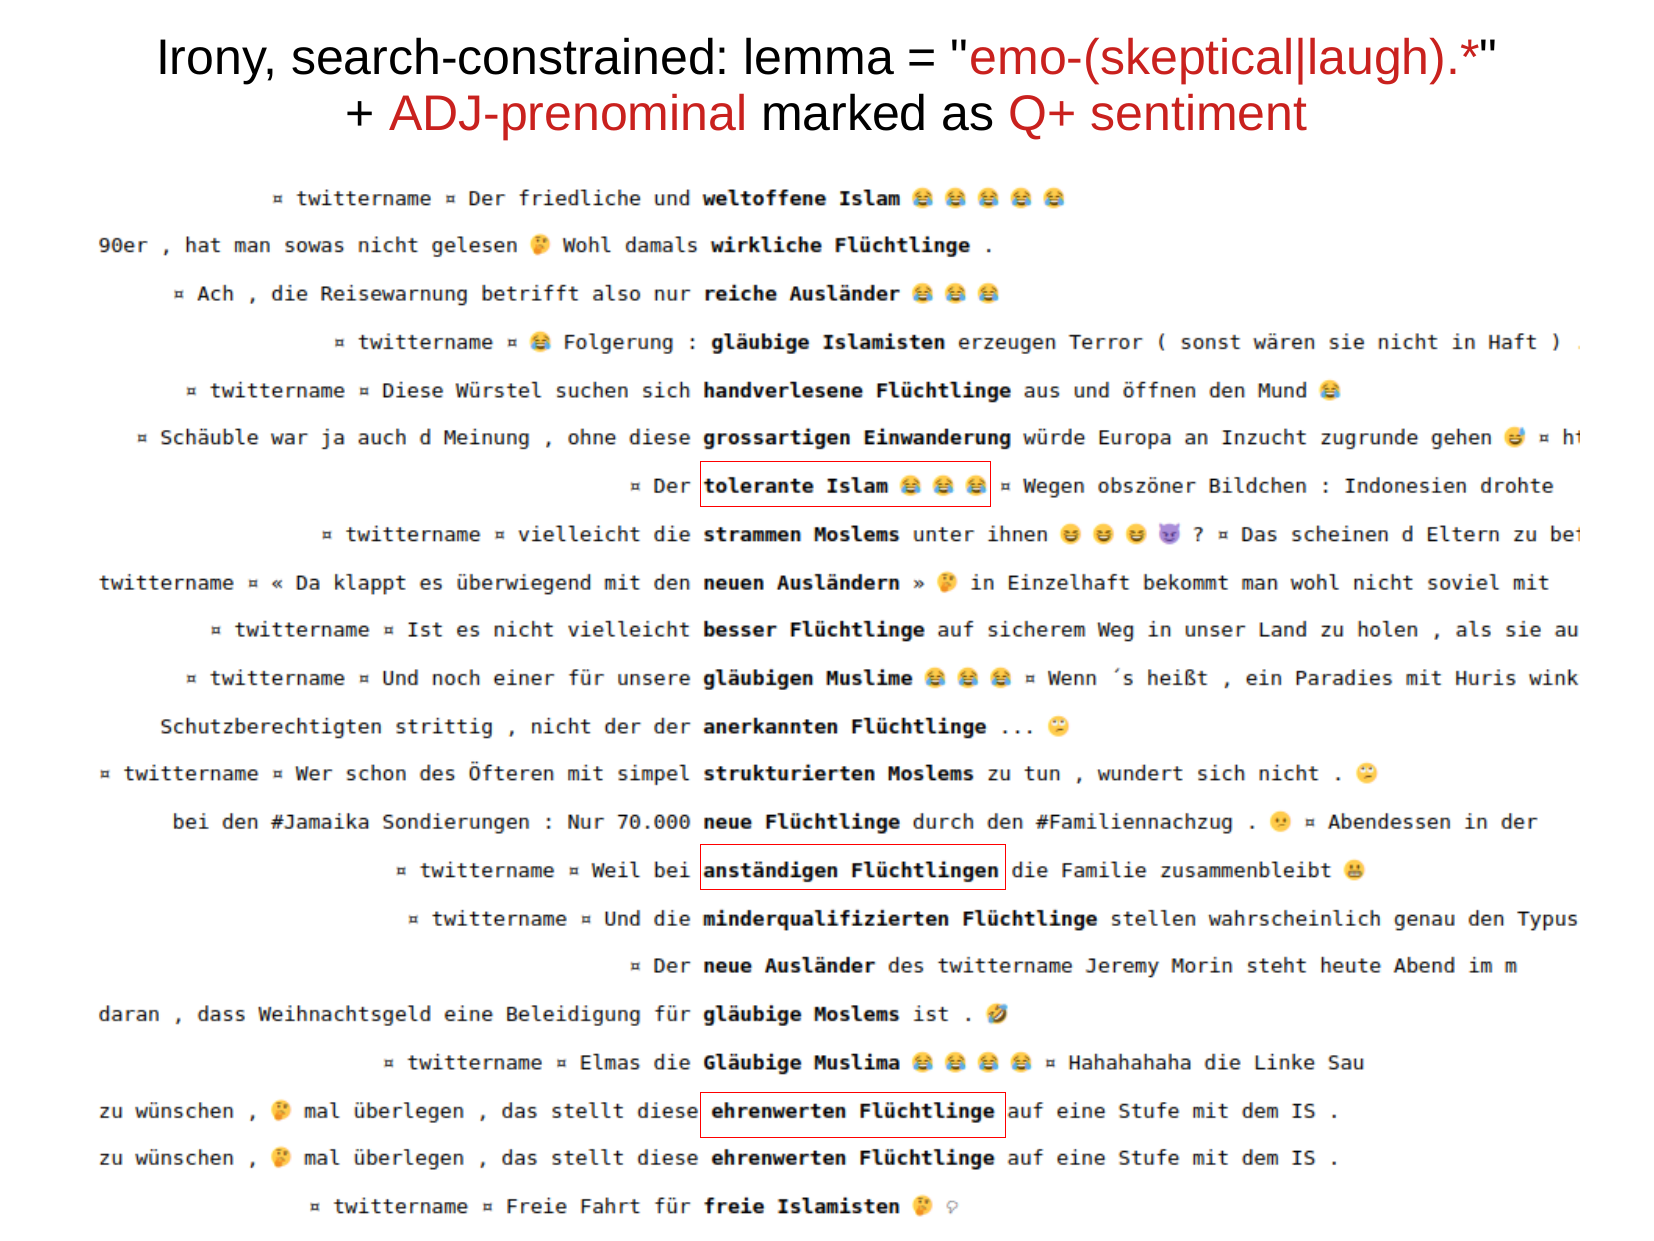

# Irony, search-constrained: lemma = "emo-(skeptical|laugh).*" + ADJ-prenominal marked as Q+ sentiment